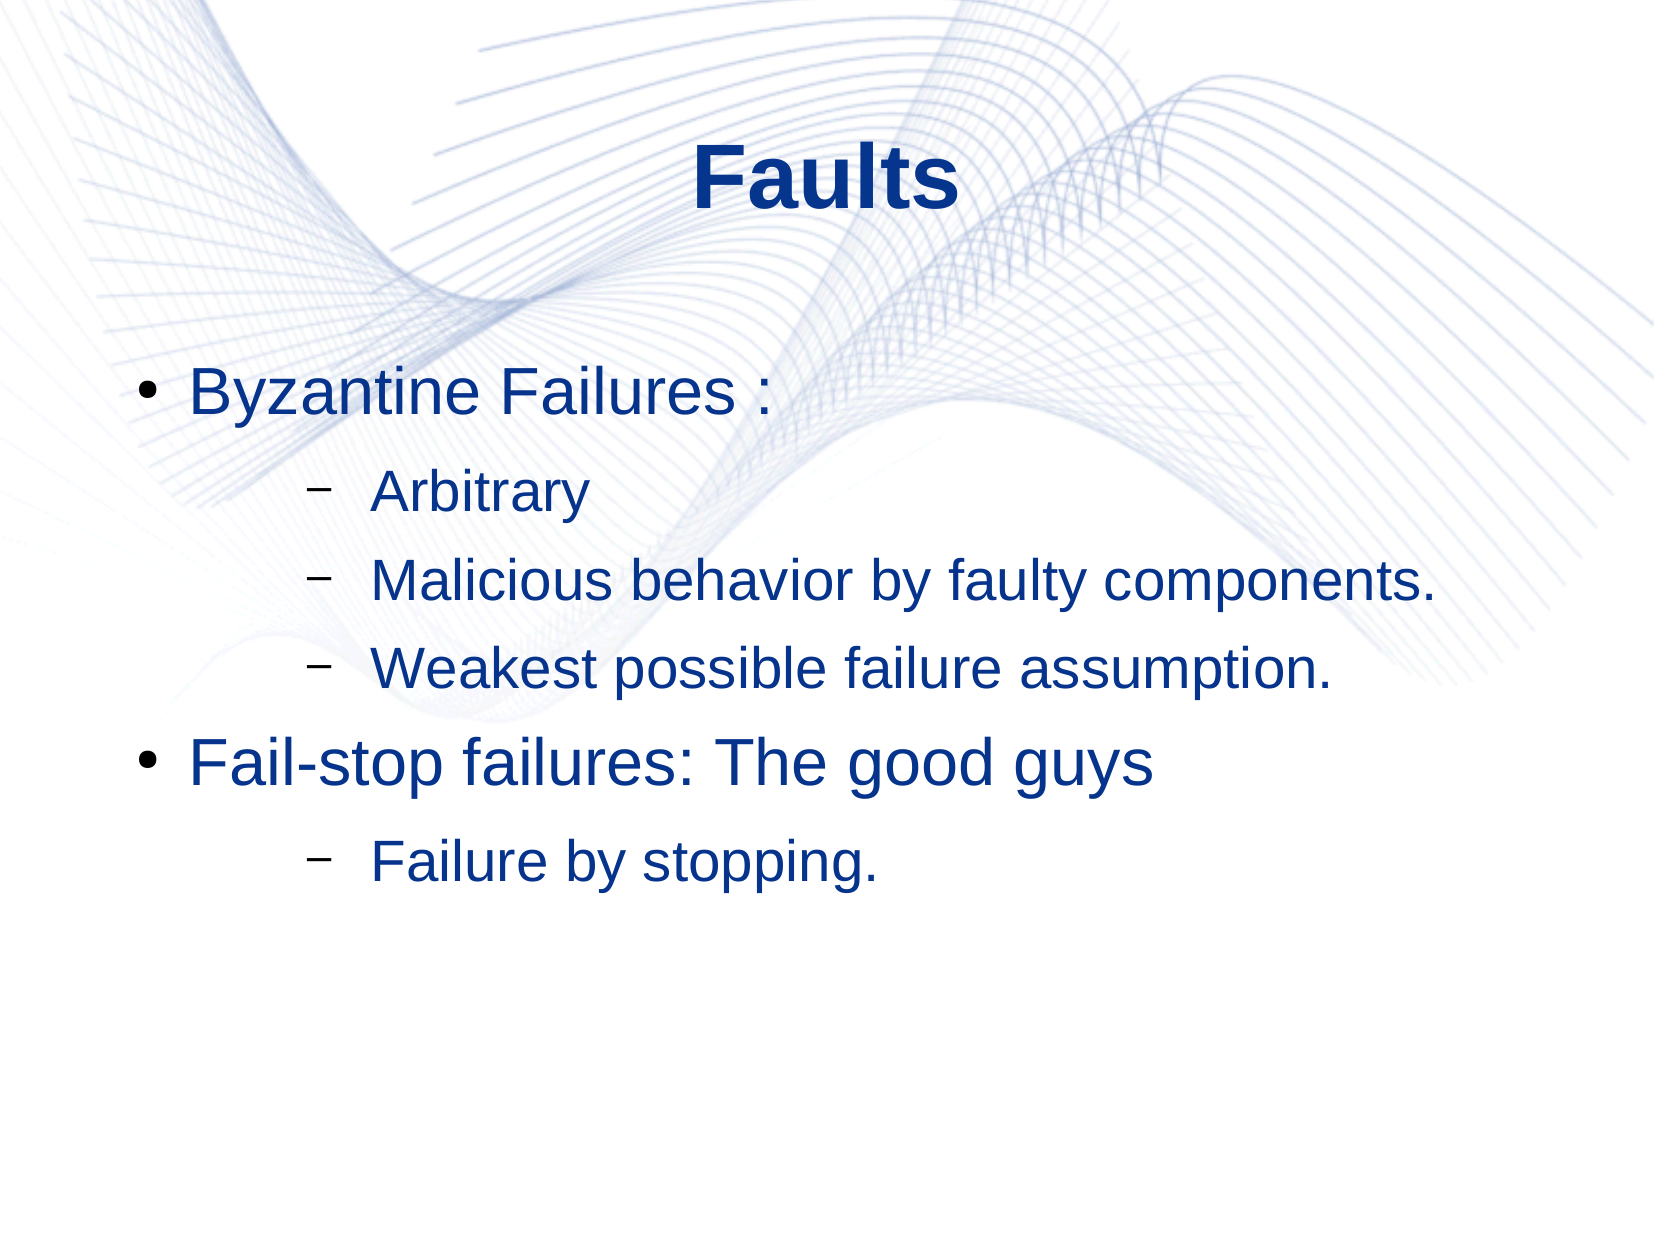

# Faults
Byzantine Failures :
 Arbitrary
 Malicious behavior by faulty components.
 Weakest possible failure assumption.
Fail-stop failures: The good guys
 Failure by stopping.